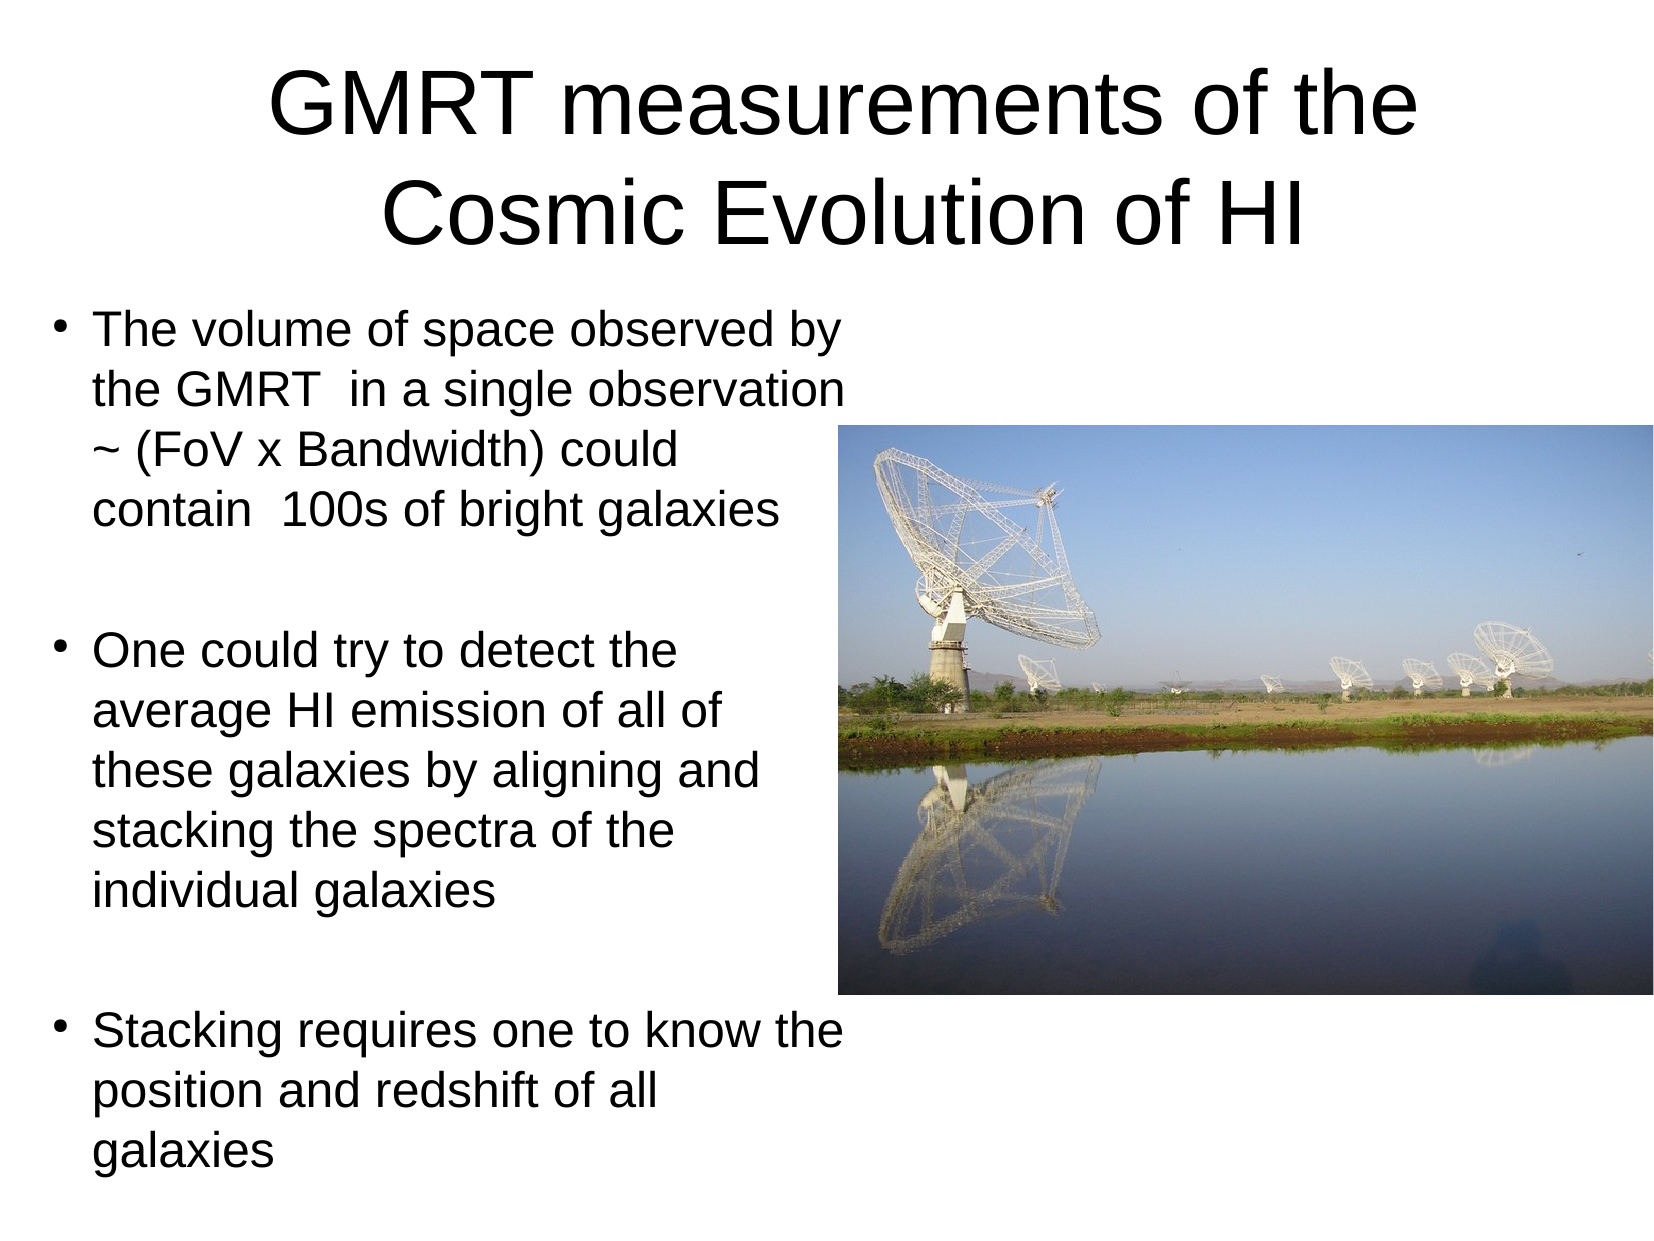

# GMRT measurements of the Cosmic Evolution of HI
The volume of space observed by the GMRT in a single observation ~ (FoV x Bandwidth) could contain 100s of bright galaxies
One could try to detect the average HI emission of all of these galaxies by aligning and stacking the spectra of the individual galaxies
Stacking requires one to know the position and redshift of all galaxies